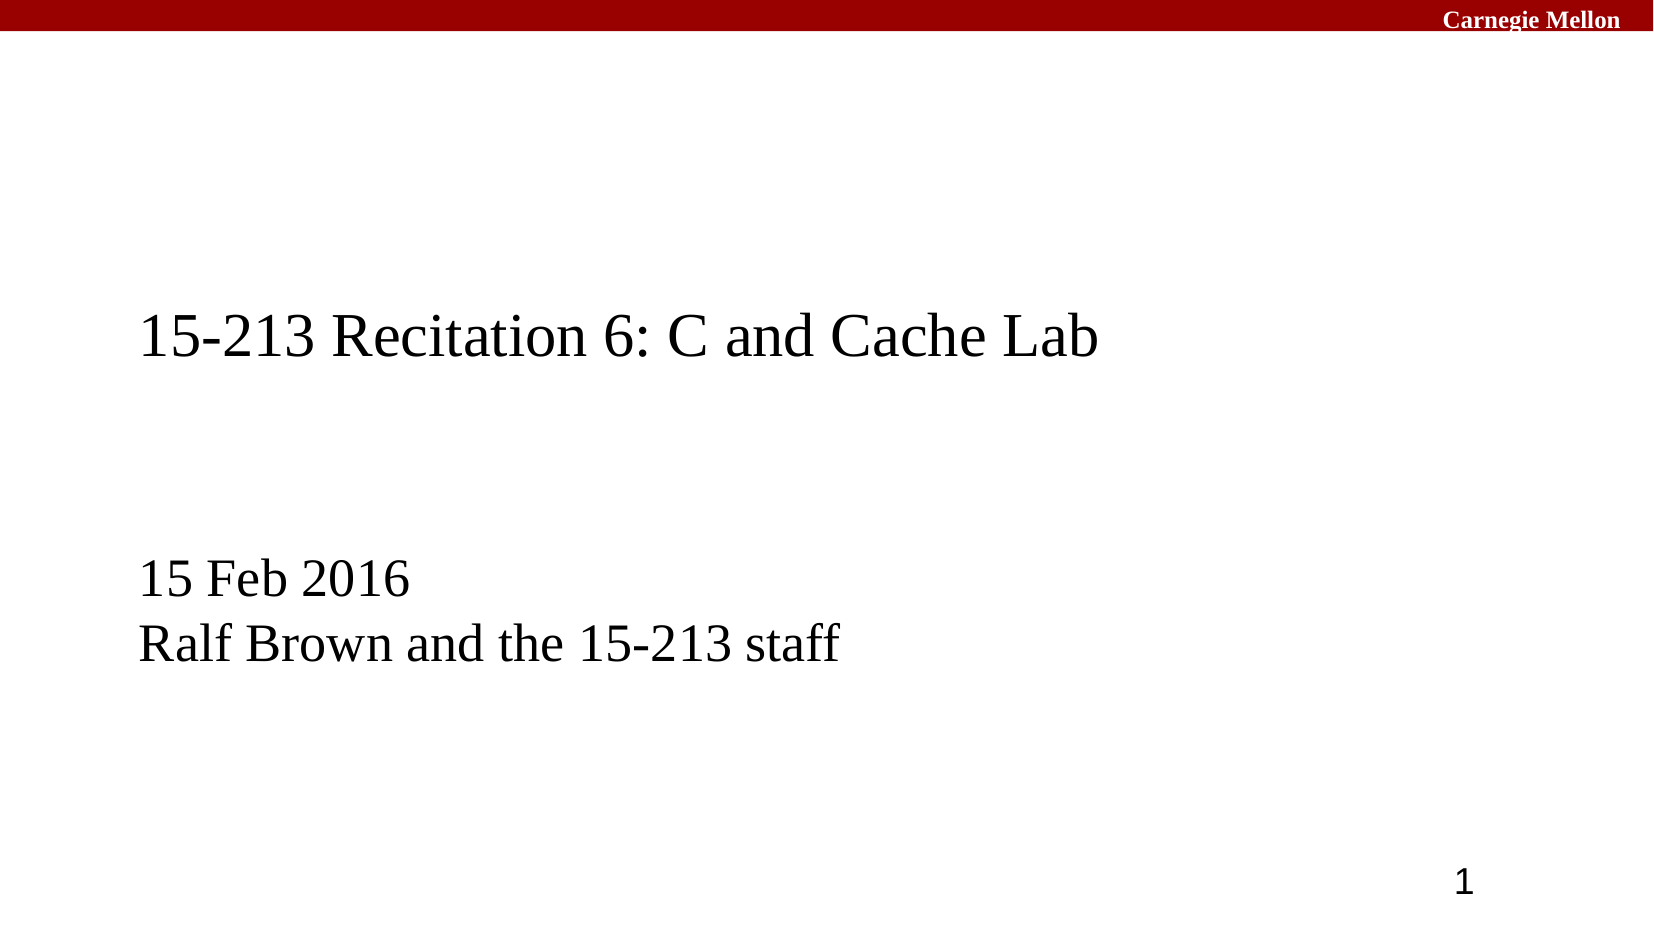

# 15-213 Recitation 6: C and Cache Lab
15 Feb 2016
Ralf Brown and the 15-213 staff